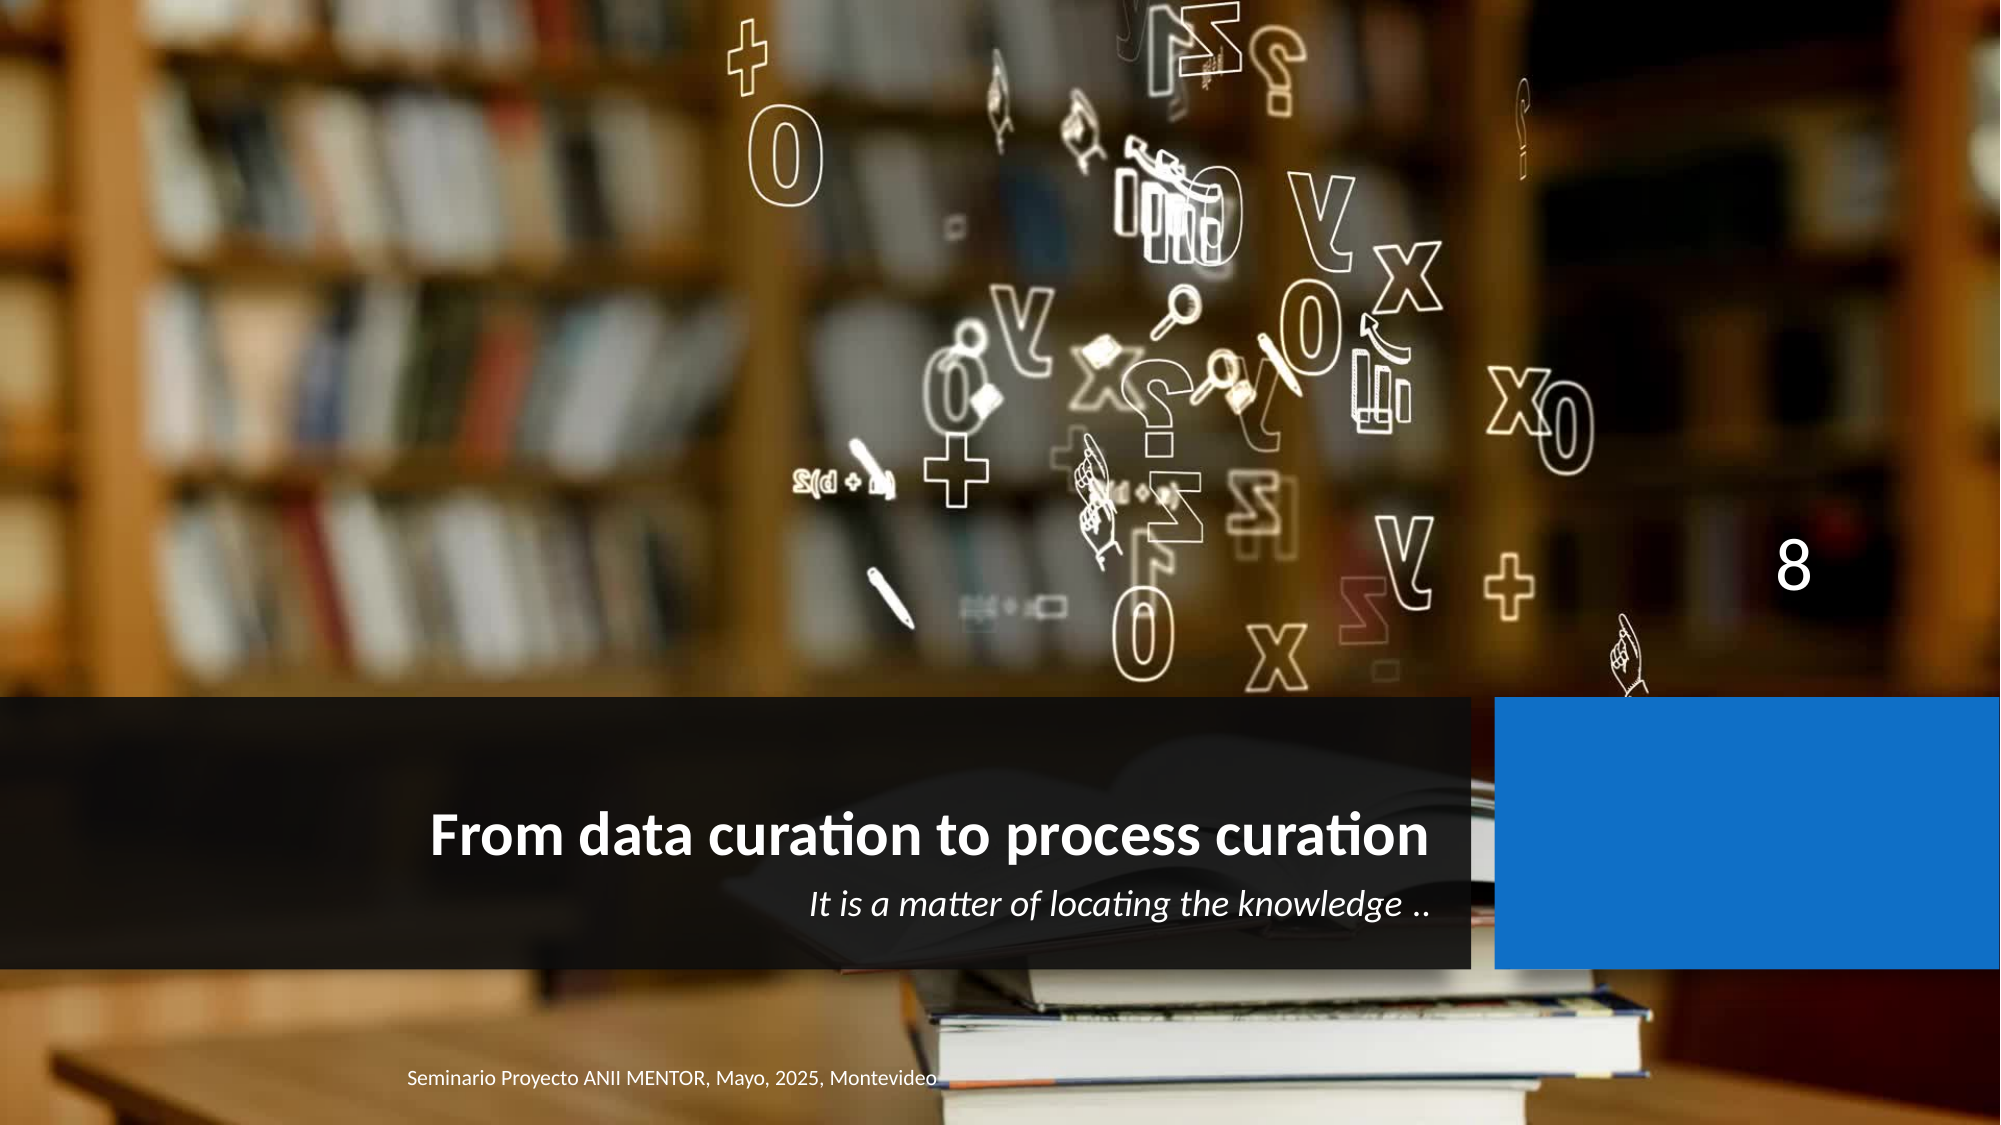

# From data curation to process curation
It is a matter of locating the knowledge ..
Seminario Proyecto ANII MENTOR, Mayo, 2025, Montevideo